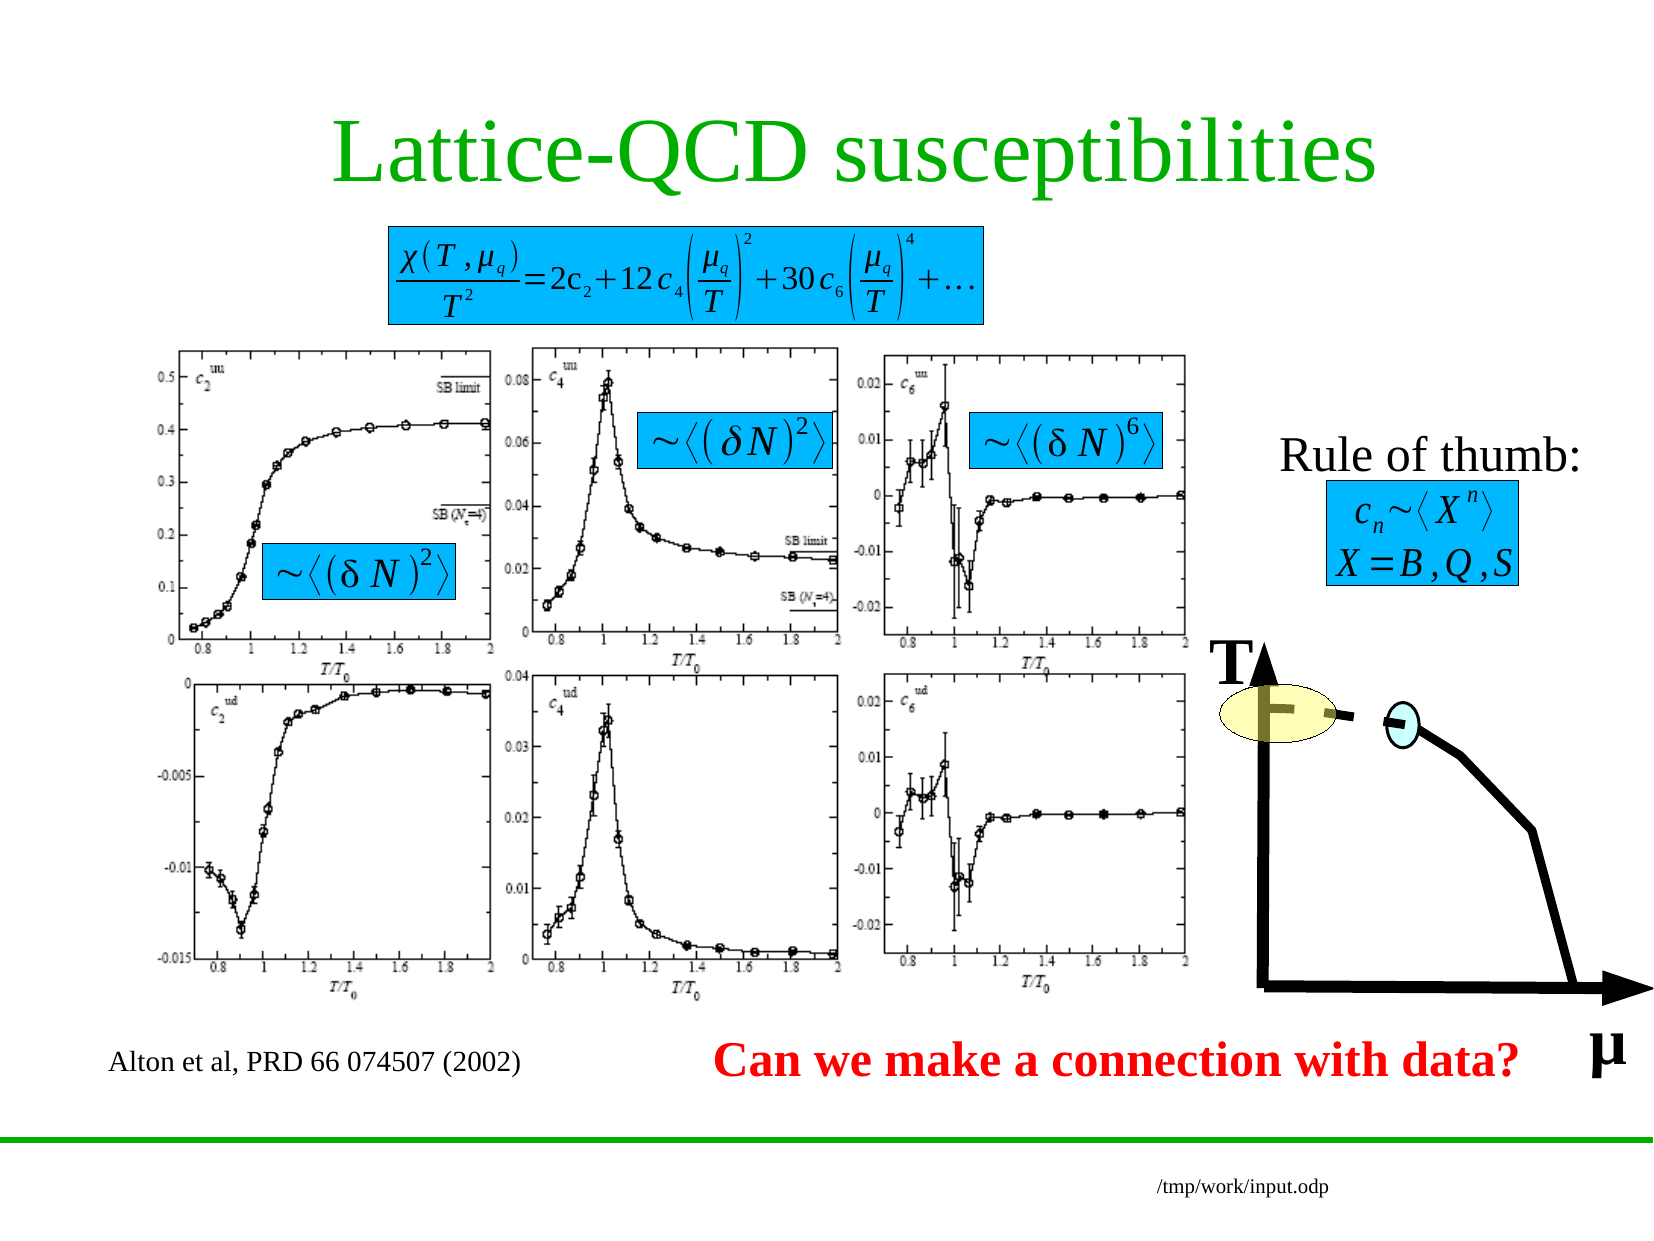

# Lattice-QCD susceptibilities
Rule of thumb:
T
μ
Can we make a connection with data?
Alton et al, PRD 66 074507 (2002)